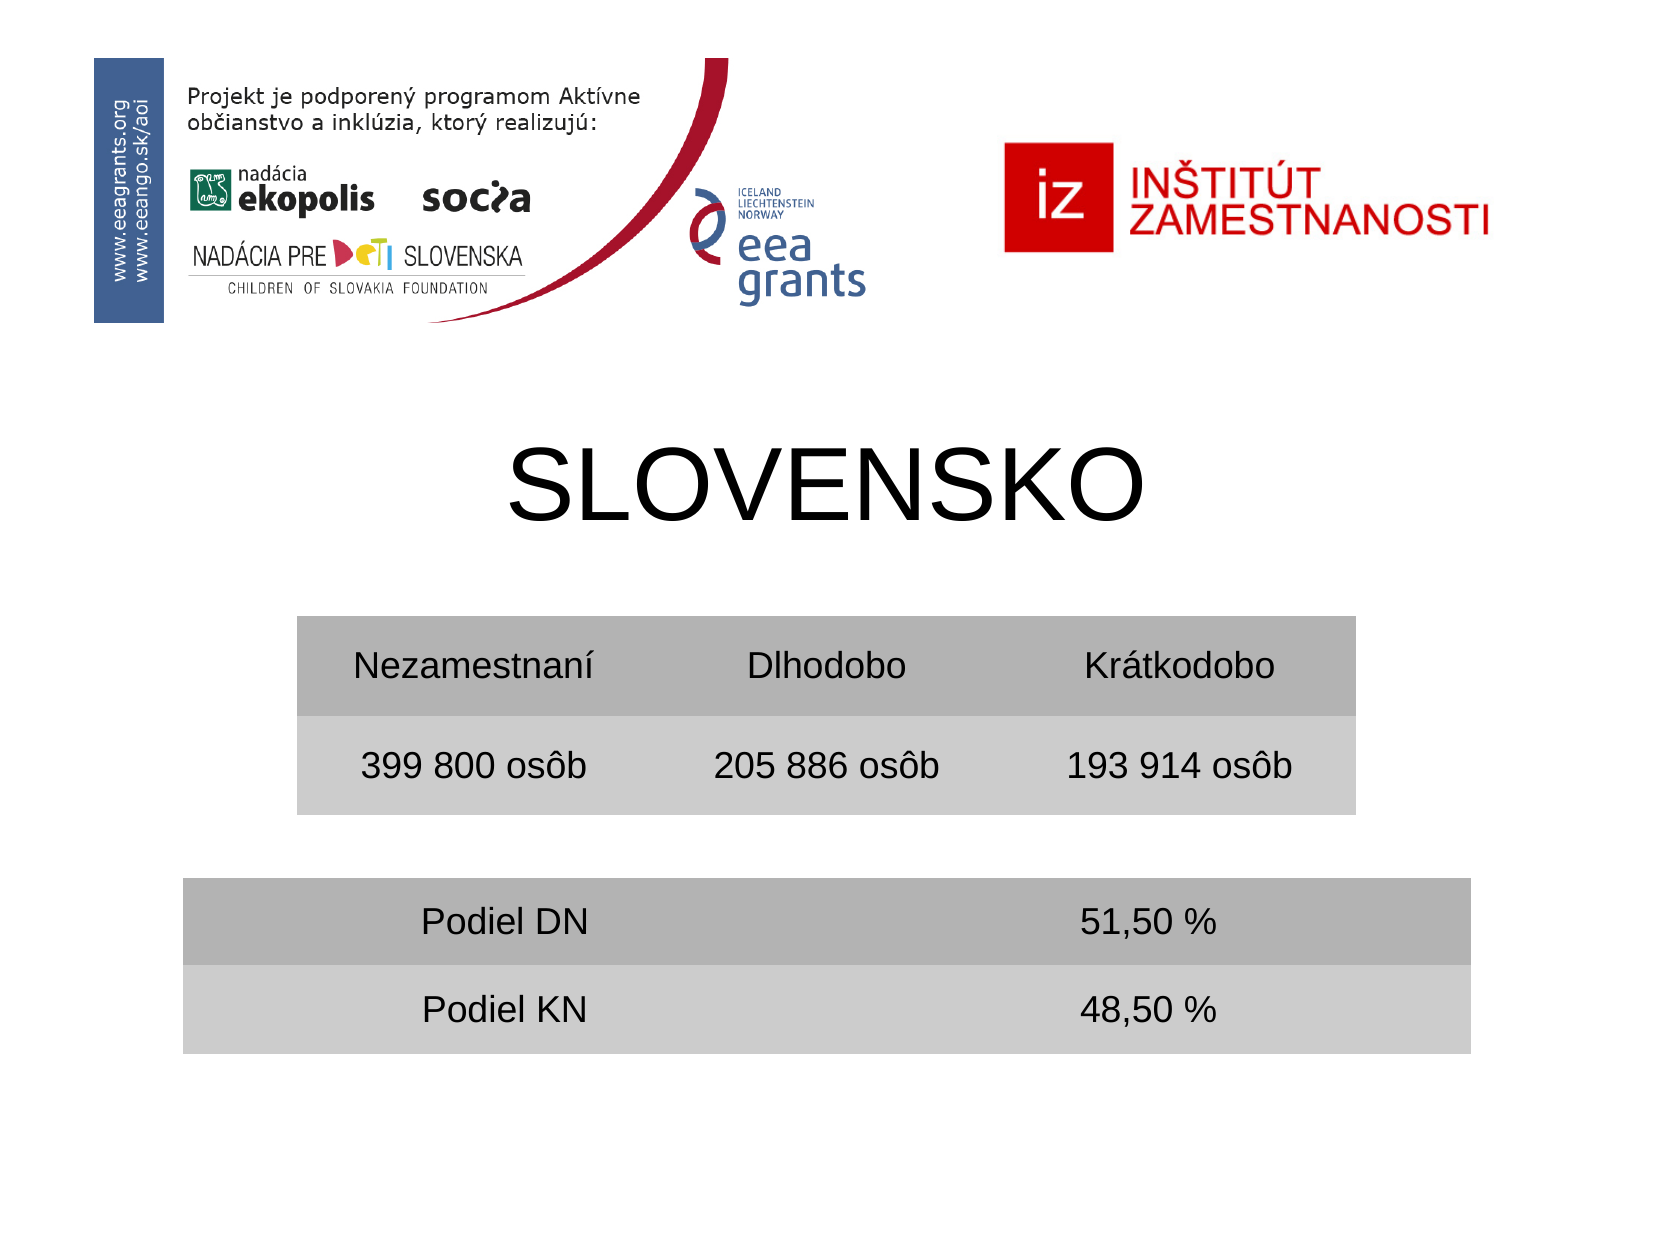

# SLOVENSKO
| Nezamestnaní | Dlhodobo | Krátkodobo |
| --- | --- | --- |
| 399 800 osôb | 205 886 osôb | 193 914 osôb |
| Podiel DN | 51,50 % |
| --- | --- |
| Podiel KN | 48,50 % |